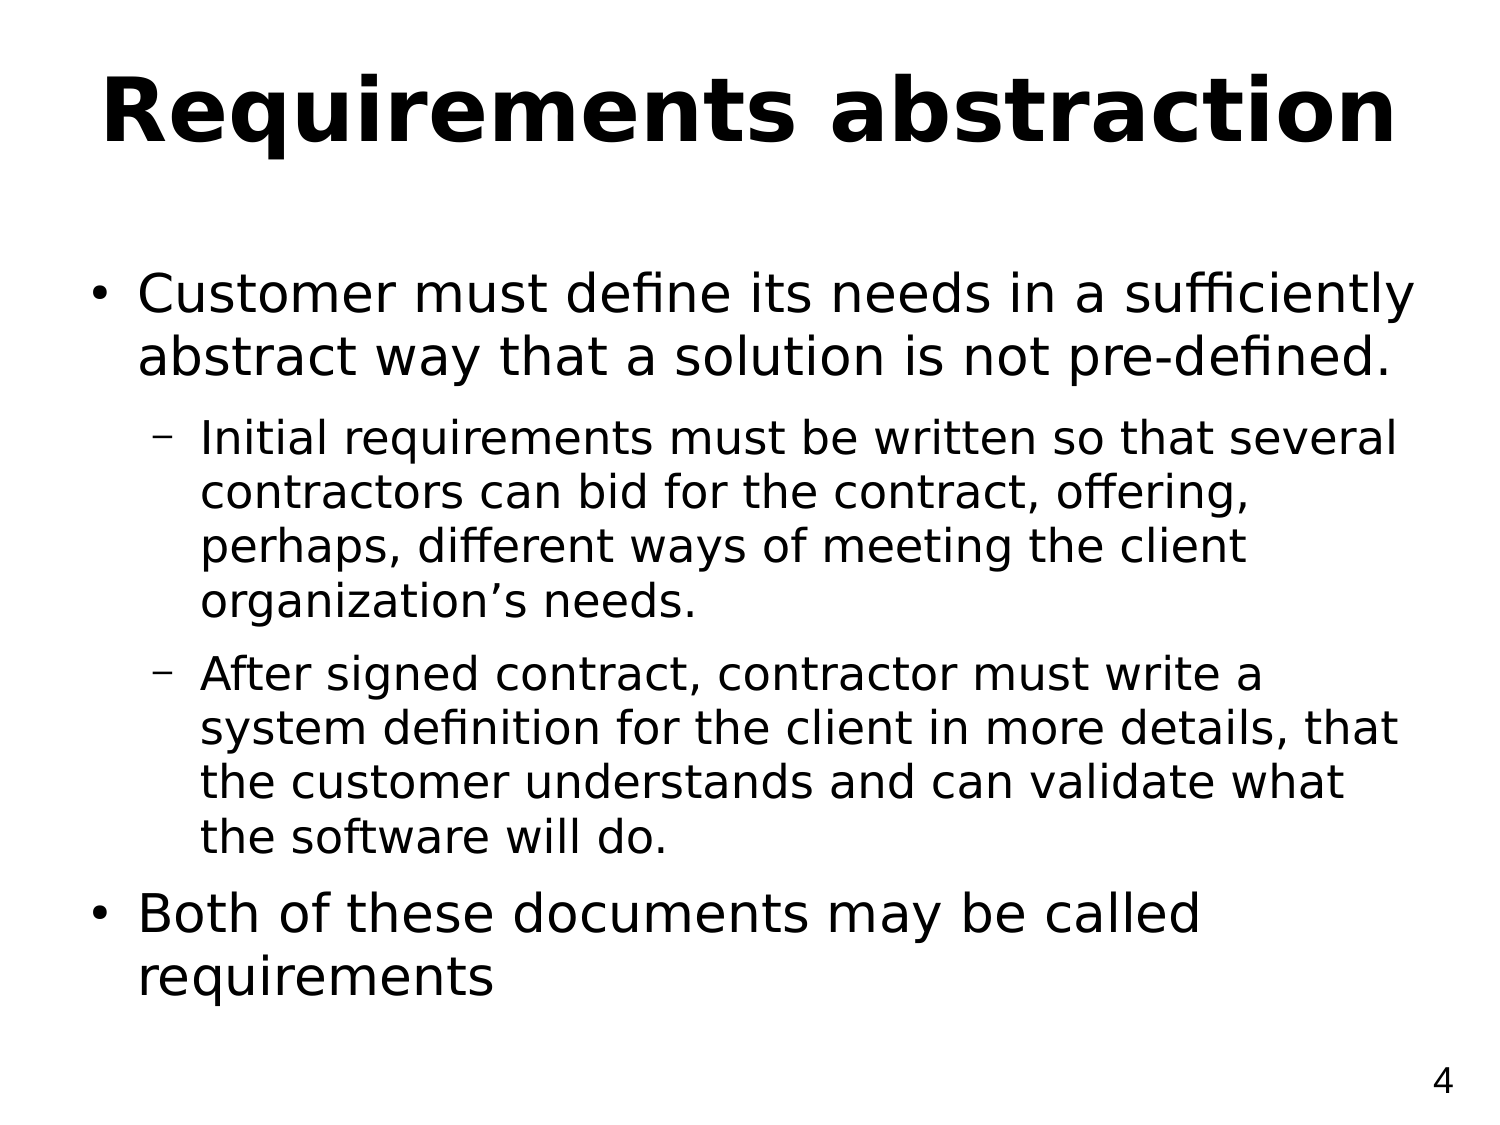

# Requirements abstraction
Customer must define its needs in a sufficiently abstract way that a solution is not pre-defined.
Initial requirements must be written so that several contractors can bid for the contract, offering, perhaps, different ways of meeting the client organization’s needs.
After signed contract, contractor must write a system definition for the client in more details, that the customer understands and can validate what the software will do.
Both of these documents may be called requirements